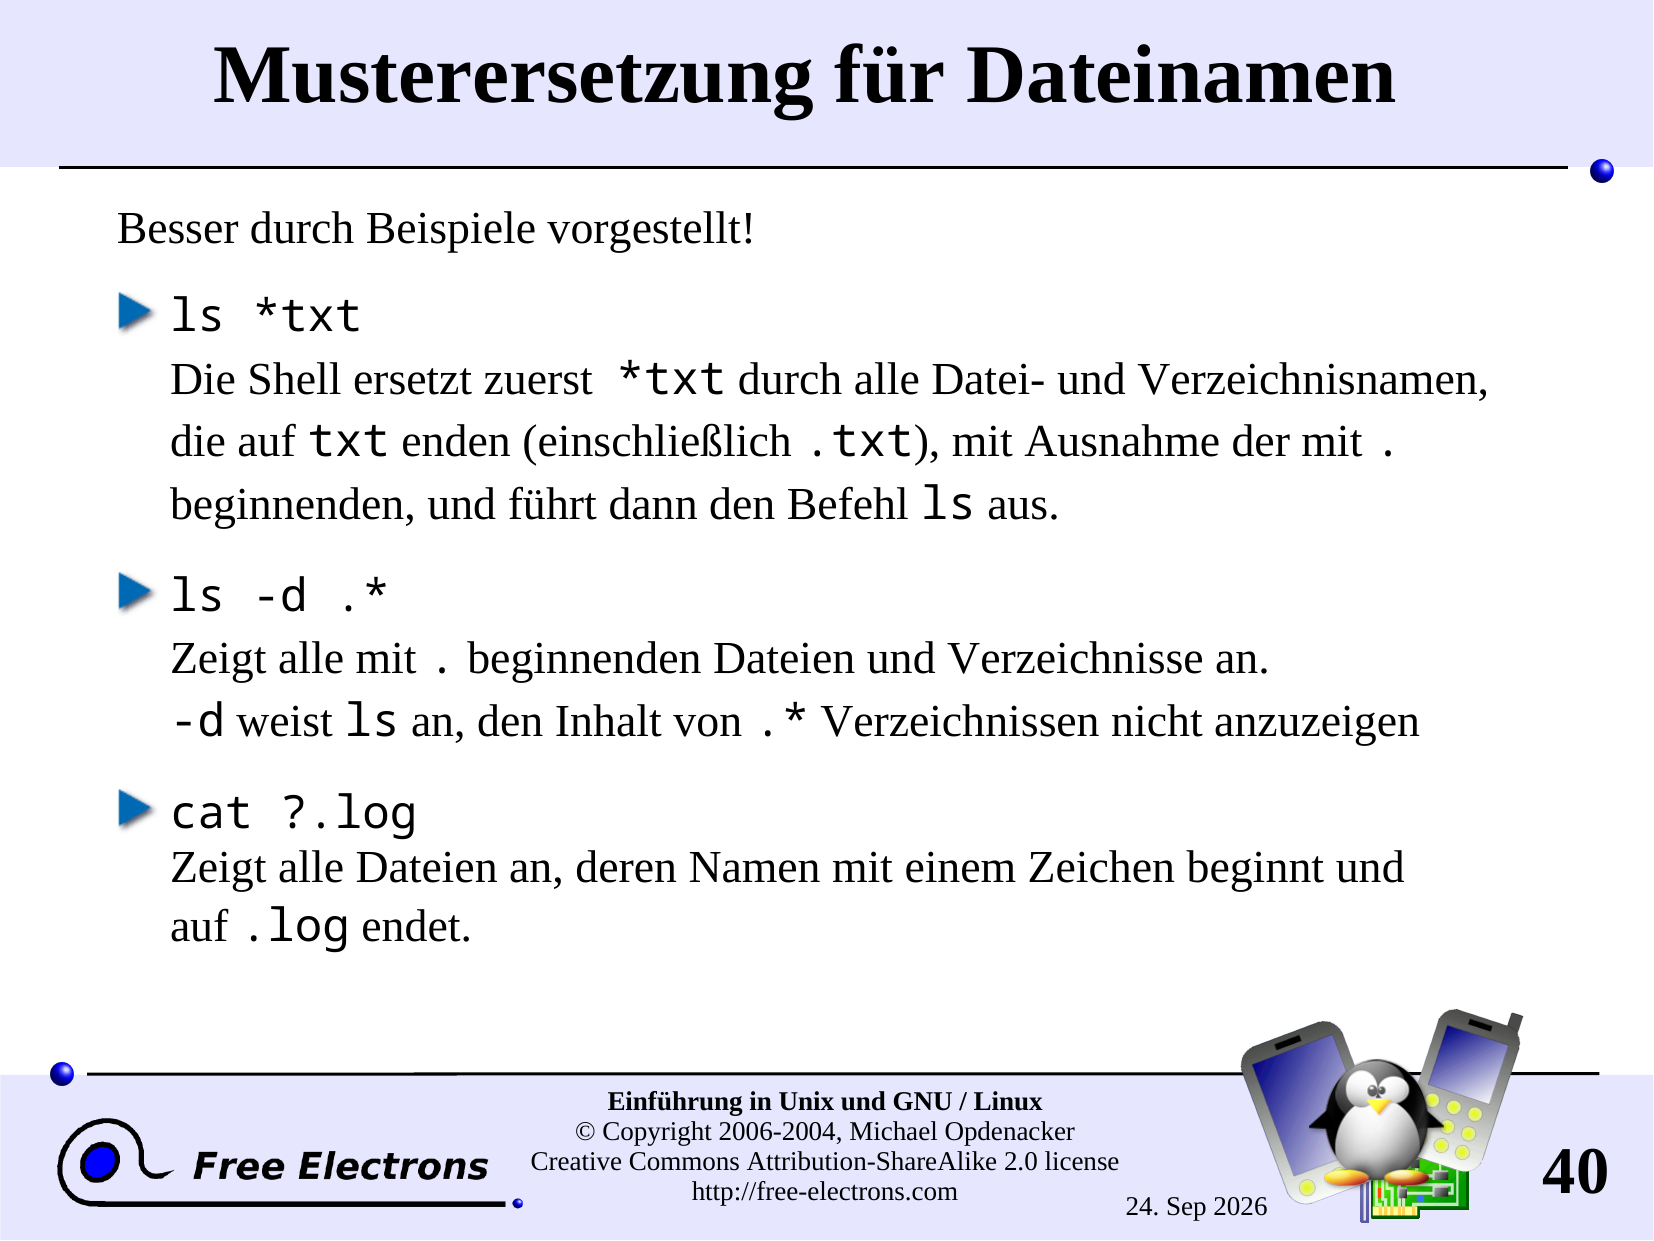

# Musterersetzung für Dateinamen
Besser durch Beispiele vorgestellt!
ls *txt
Die Shell ersetzt zuerst *txt durch alle Datei- und Verzeichnisnamen, die auf txt enden (einschließlich .txt), mit Ausnahme der mit . beginnenden, und führt dann den Befehl ls aus.
ls -d .*
Zeigt alle mit . beginnenden Dateien und Verzeichnisse an.
-d weist ls an, den Inhalt von .* Verzeichnissen nicht anzuzeigen
cat ?.log
Zeigt alle Dateien an, deren Namen mit einem Zeichen beginnt und auf .log endet.